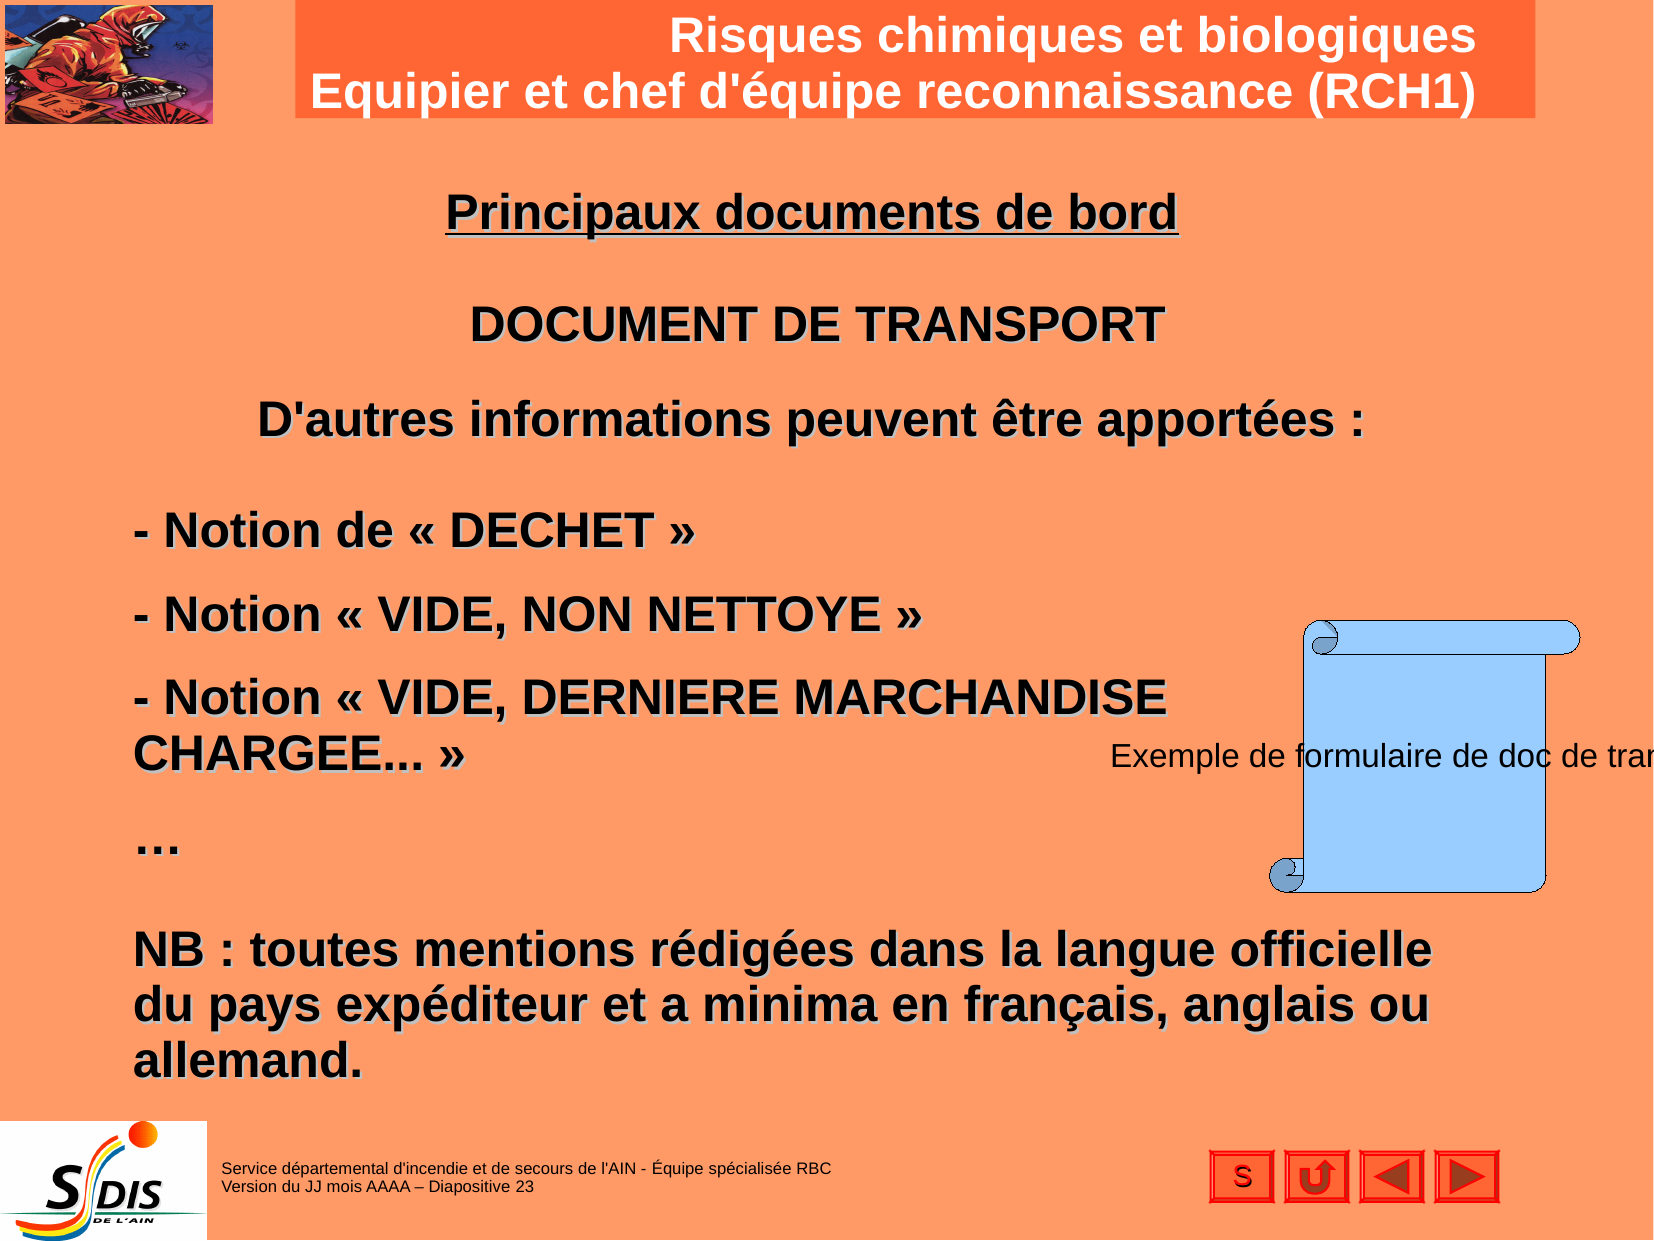

Principaux documents de bord
DOCUMENT DE TRANSPORT
D'autres informations peuvent être apportées :
- Notion de « DECHET »
- Notion « VIDE, NON NETTOYE »
- Notion « VIDE, DERNIERE MARCHANDISE CHARGEE... »
…
NB : toutes mentions rédigées dans la langue officielle du pays expéditeur et a minima en français, anglais ou allemand.
Exemple de formulaire de doc de transport
S